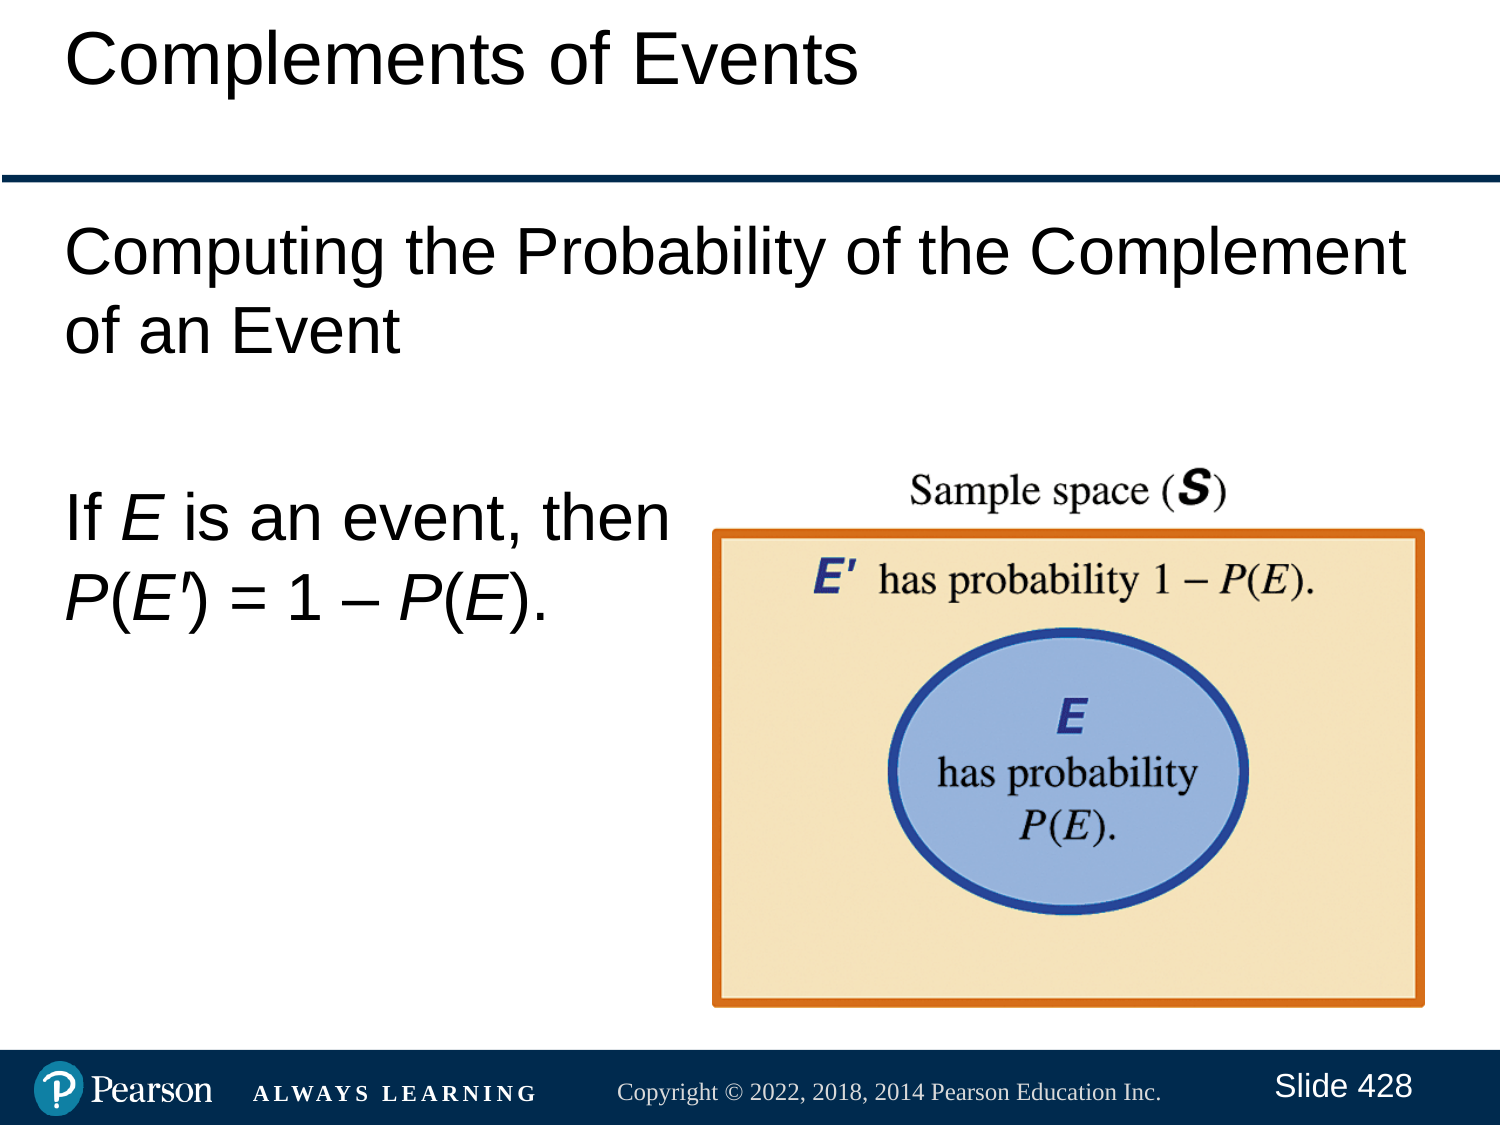

# Complements of Events
Computing the Probability of the Complement of an Event
If E is an event, then
P(Eꞌ) = 1 – P(E).